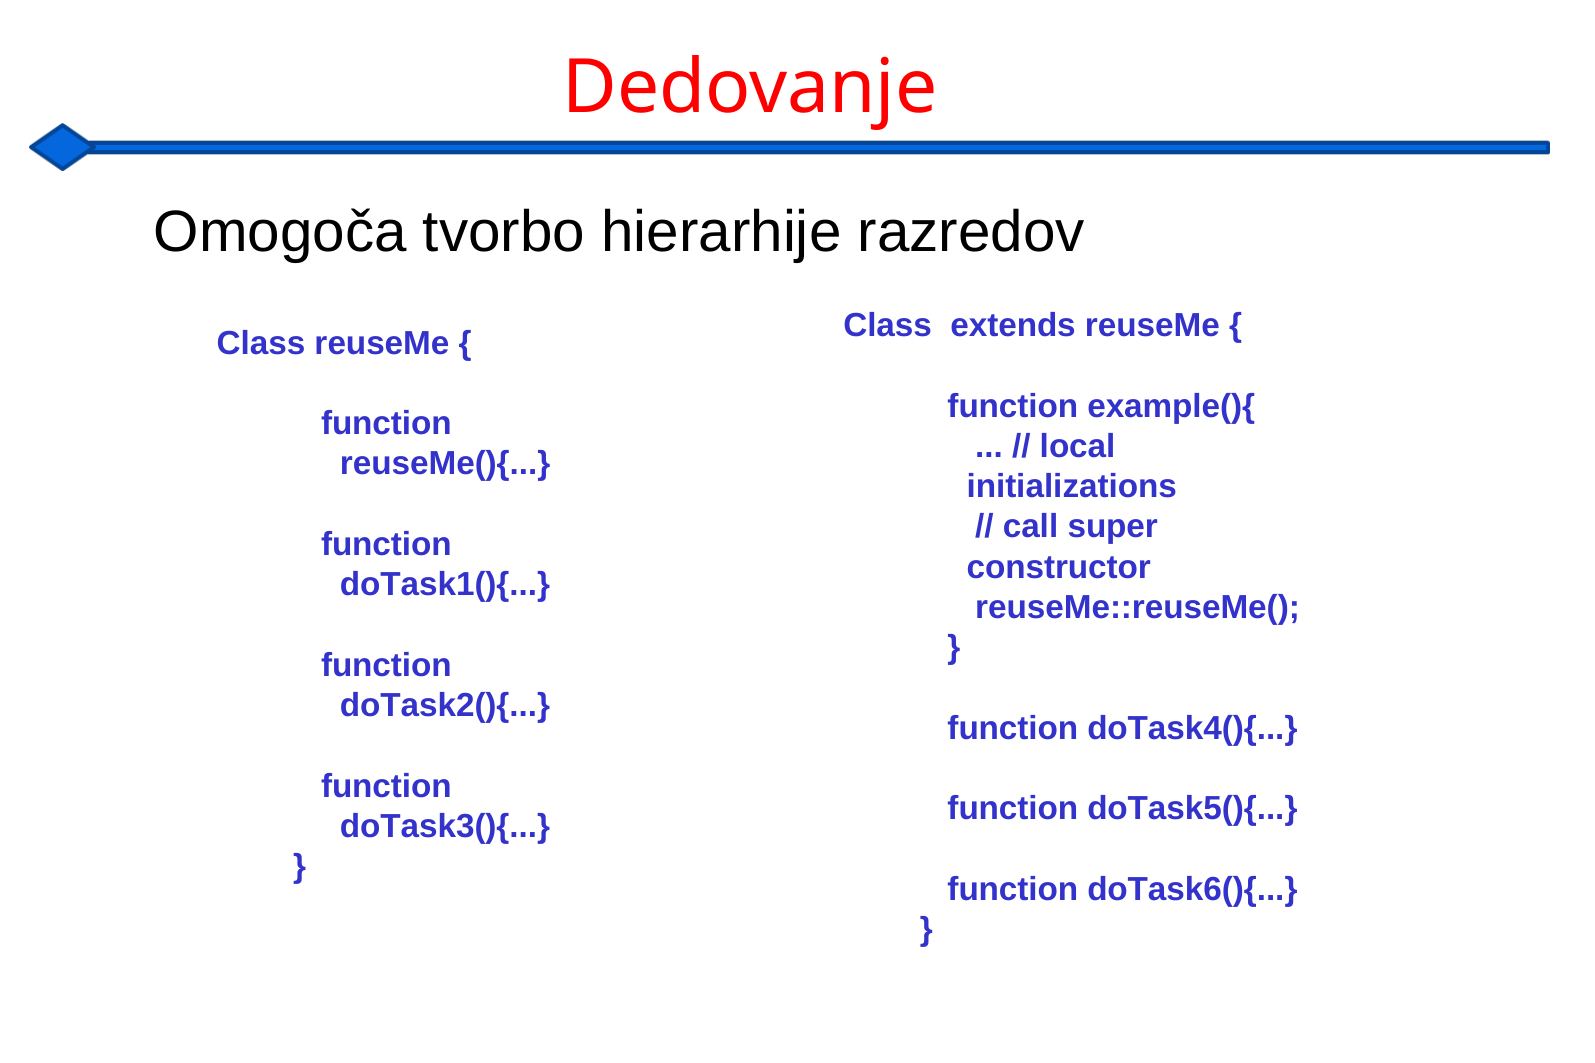

# Dedovanje
Omogoča tvorbo hierarhije razredov
Class extends reuseMe {
 function example(){
 ... // local initializations
 // call super constructor
 reuseMe::reuseMe();
 }
 function doTask4(){...}
 function doTask5(){...}
 function doTask6(){...}
}
Class reuseMe {
 function reuseMe(){...}
 function doTask1(){...}
 function doTask2(){...}
 function doTask3(){...}
}